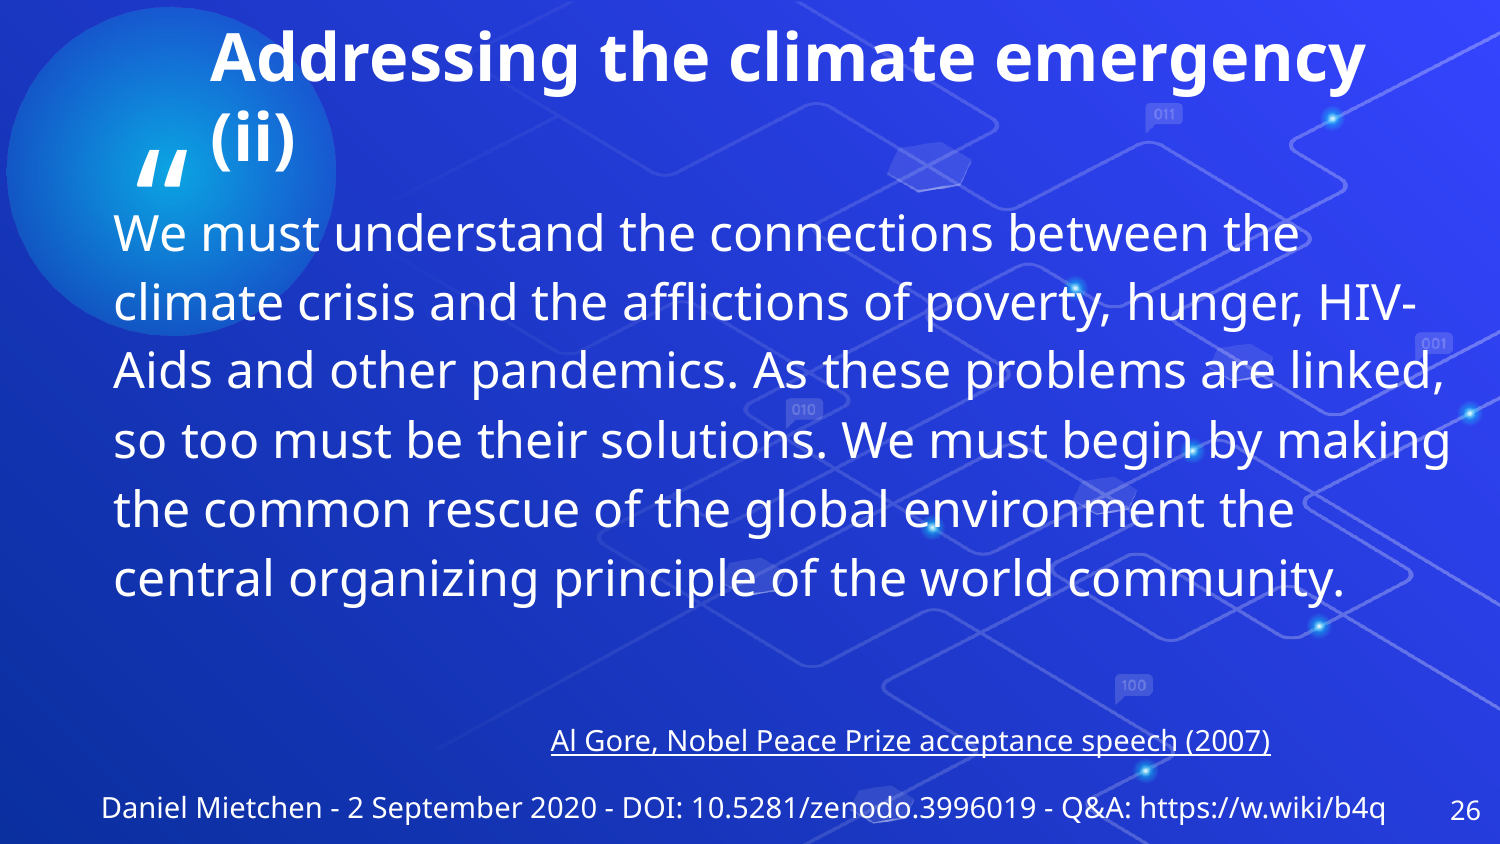

Addressing the climate emergency (ii)
# We must understand the connections between the climate crisis and the afflictions of poverty, hunger, HIV-Aids and other pandemics. As these problems are linked, so too must be their solutions. We must begin by making the common rescue of the global environment the central organizing principle of the world community.
Al Gore, Nobel Peace Prize acceptance speech (2007)
Daniel Mietchen - 2 September 2020 - DOI: 10.5281/zenodo.3996019 - Q&A: https://w.wiki/b4q